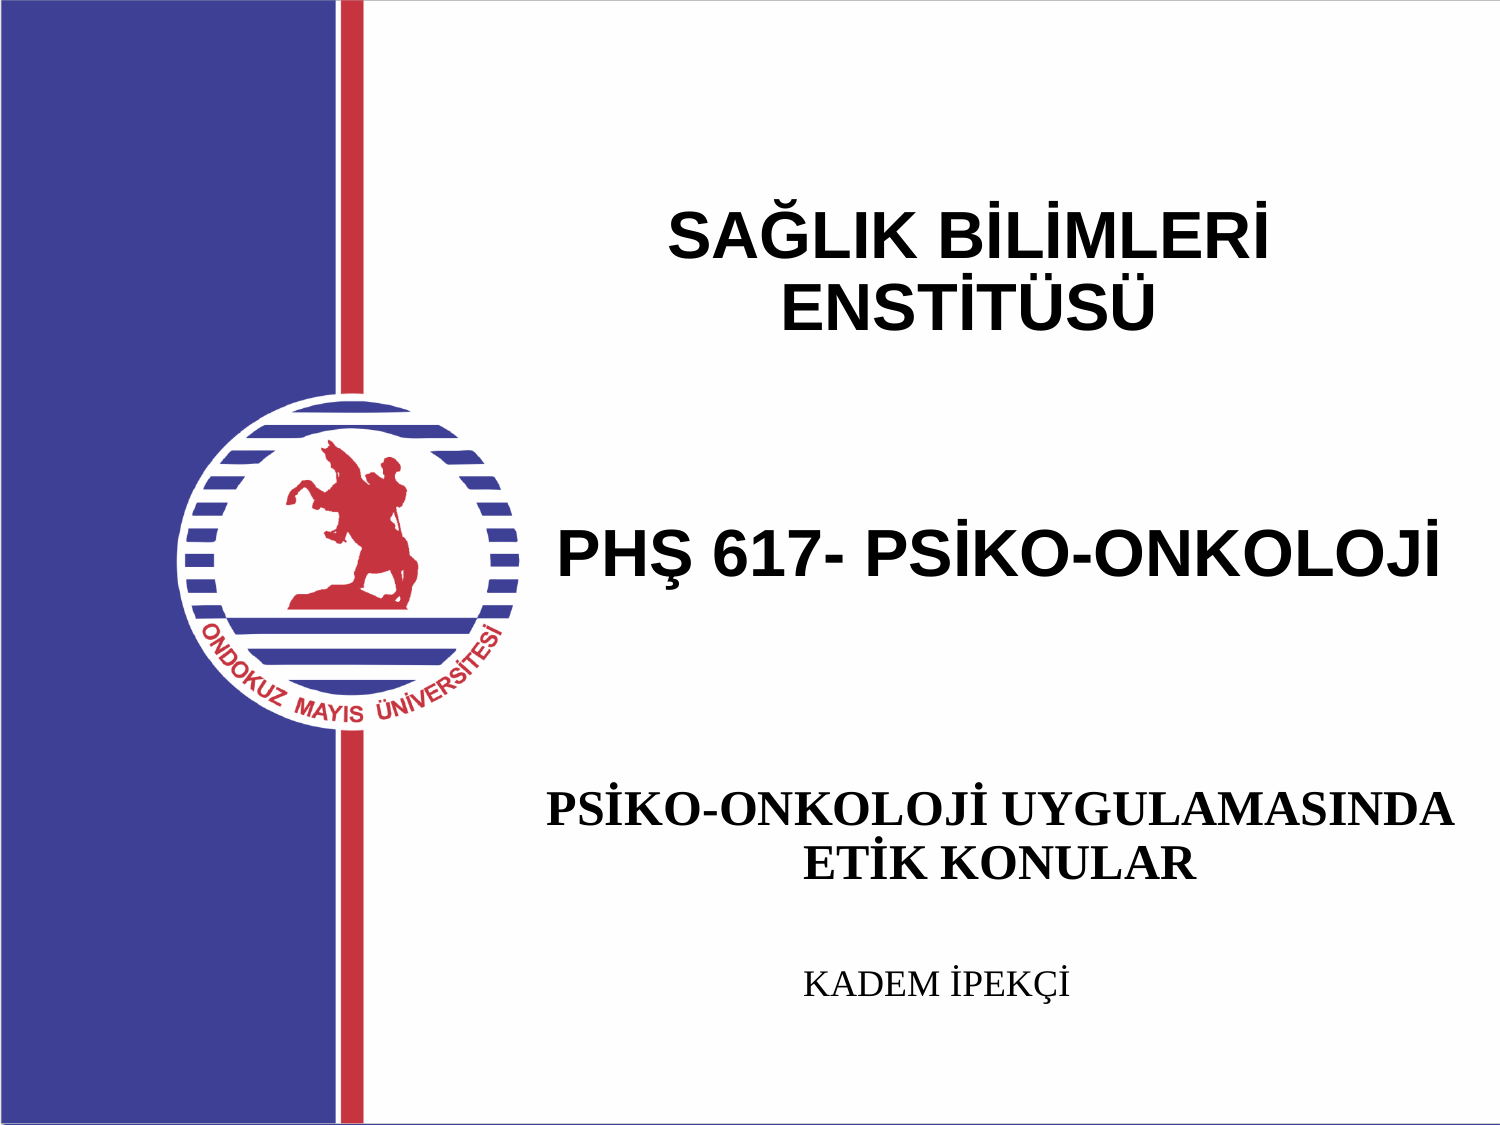

# Sağlık Bilimleri Enstitüsü
SAĞLIK BİLİMLERİ ENSTİTÜSÜ
PHŞ 617- PSİKO-ONKOLOJİ
PSİKO-ONKOLOJİ UYGULAMASINDA ETİK KONULAR
KADEM İPEKÇİ